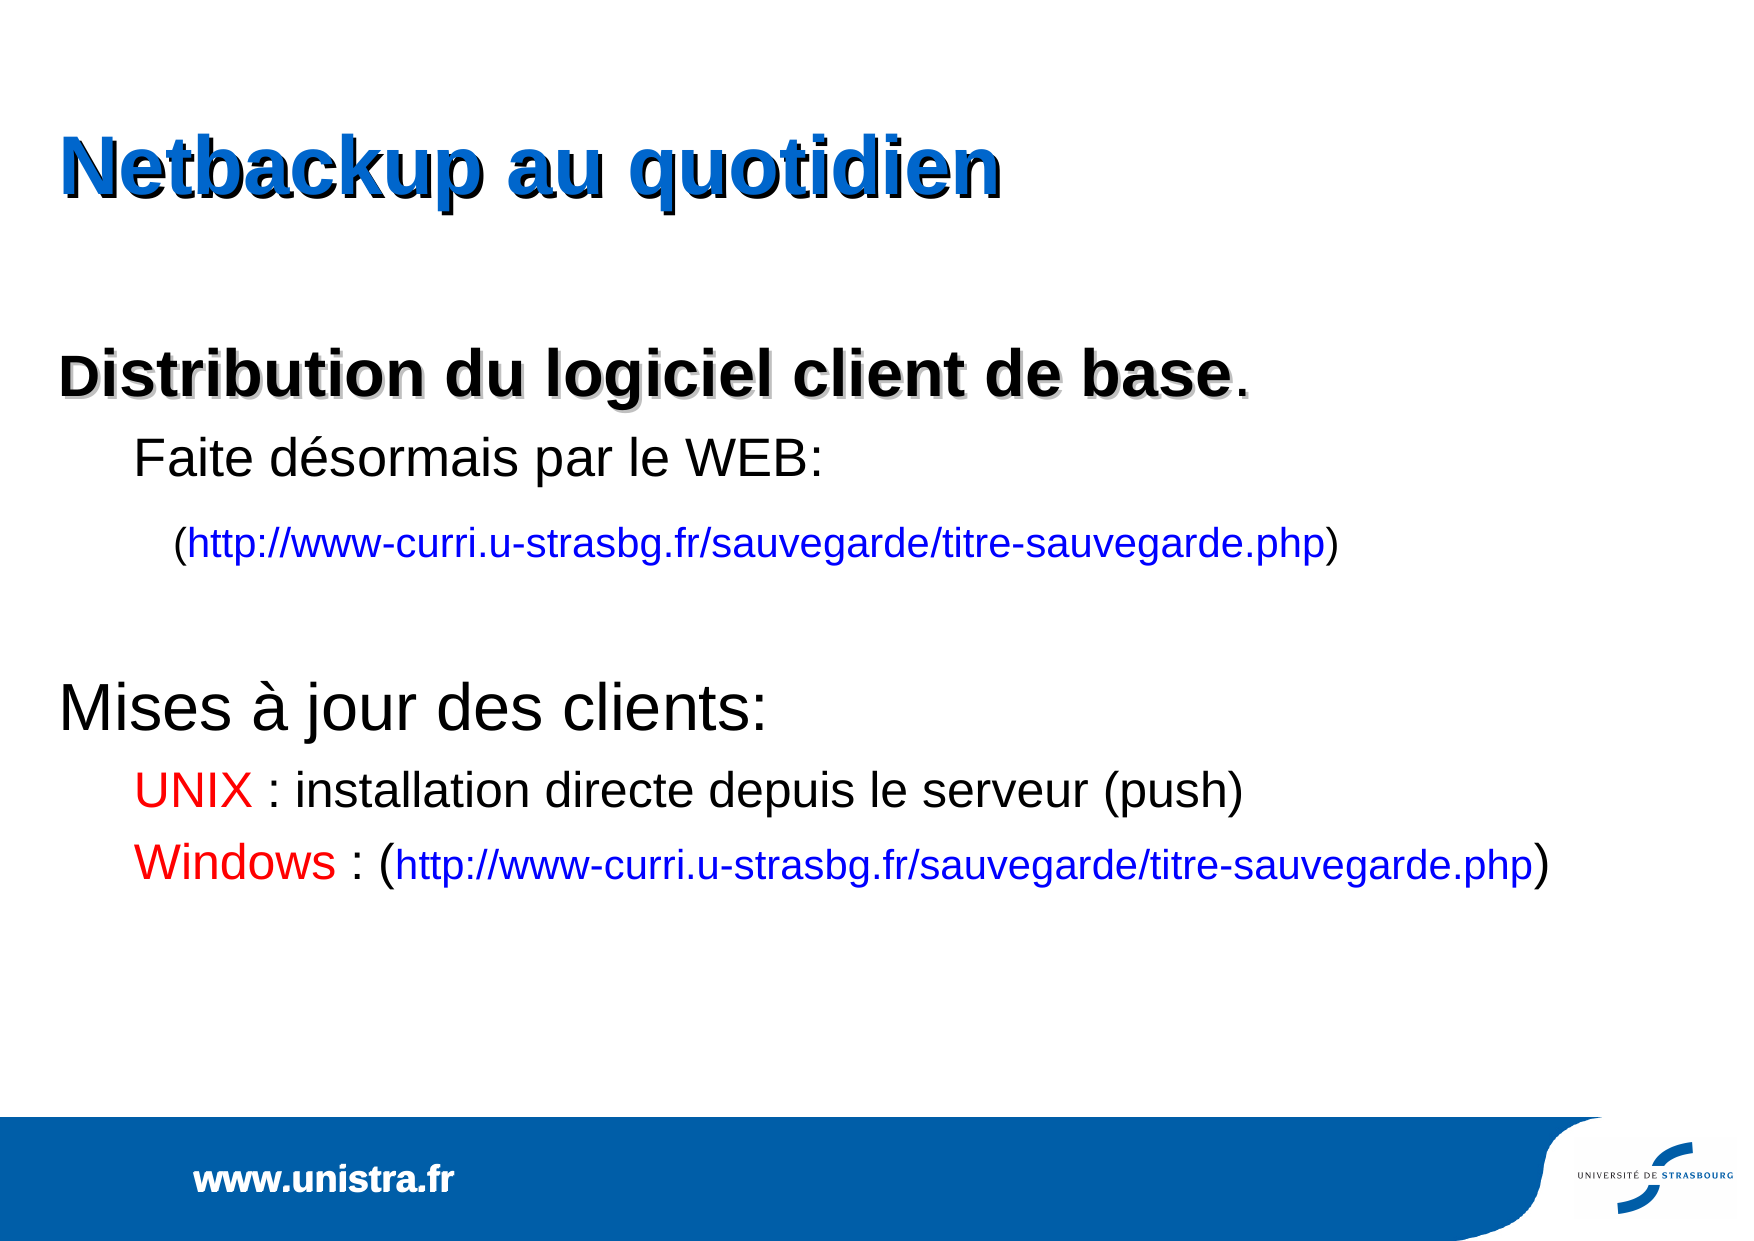

# Netbackup au quotidien
Distribution du logiciel client de base.
Faite désormais par le WEB:
 (http://www-curri.u-strasbg.fr/sauvegarde/titre-sauvegarde.php)
Mises à jour des clients:
UNIX : installation directe depuis le serveur (push)
Windows : (http://www-curri.u-strasbg.fr/sauvegarde/titre-sauvegarde.php)